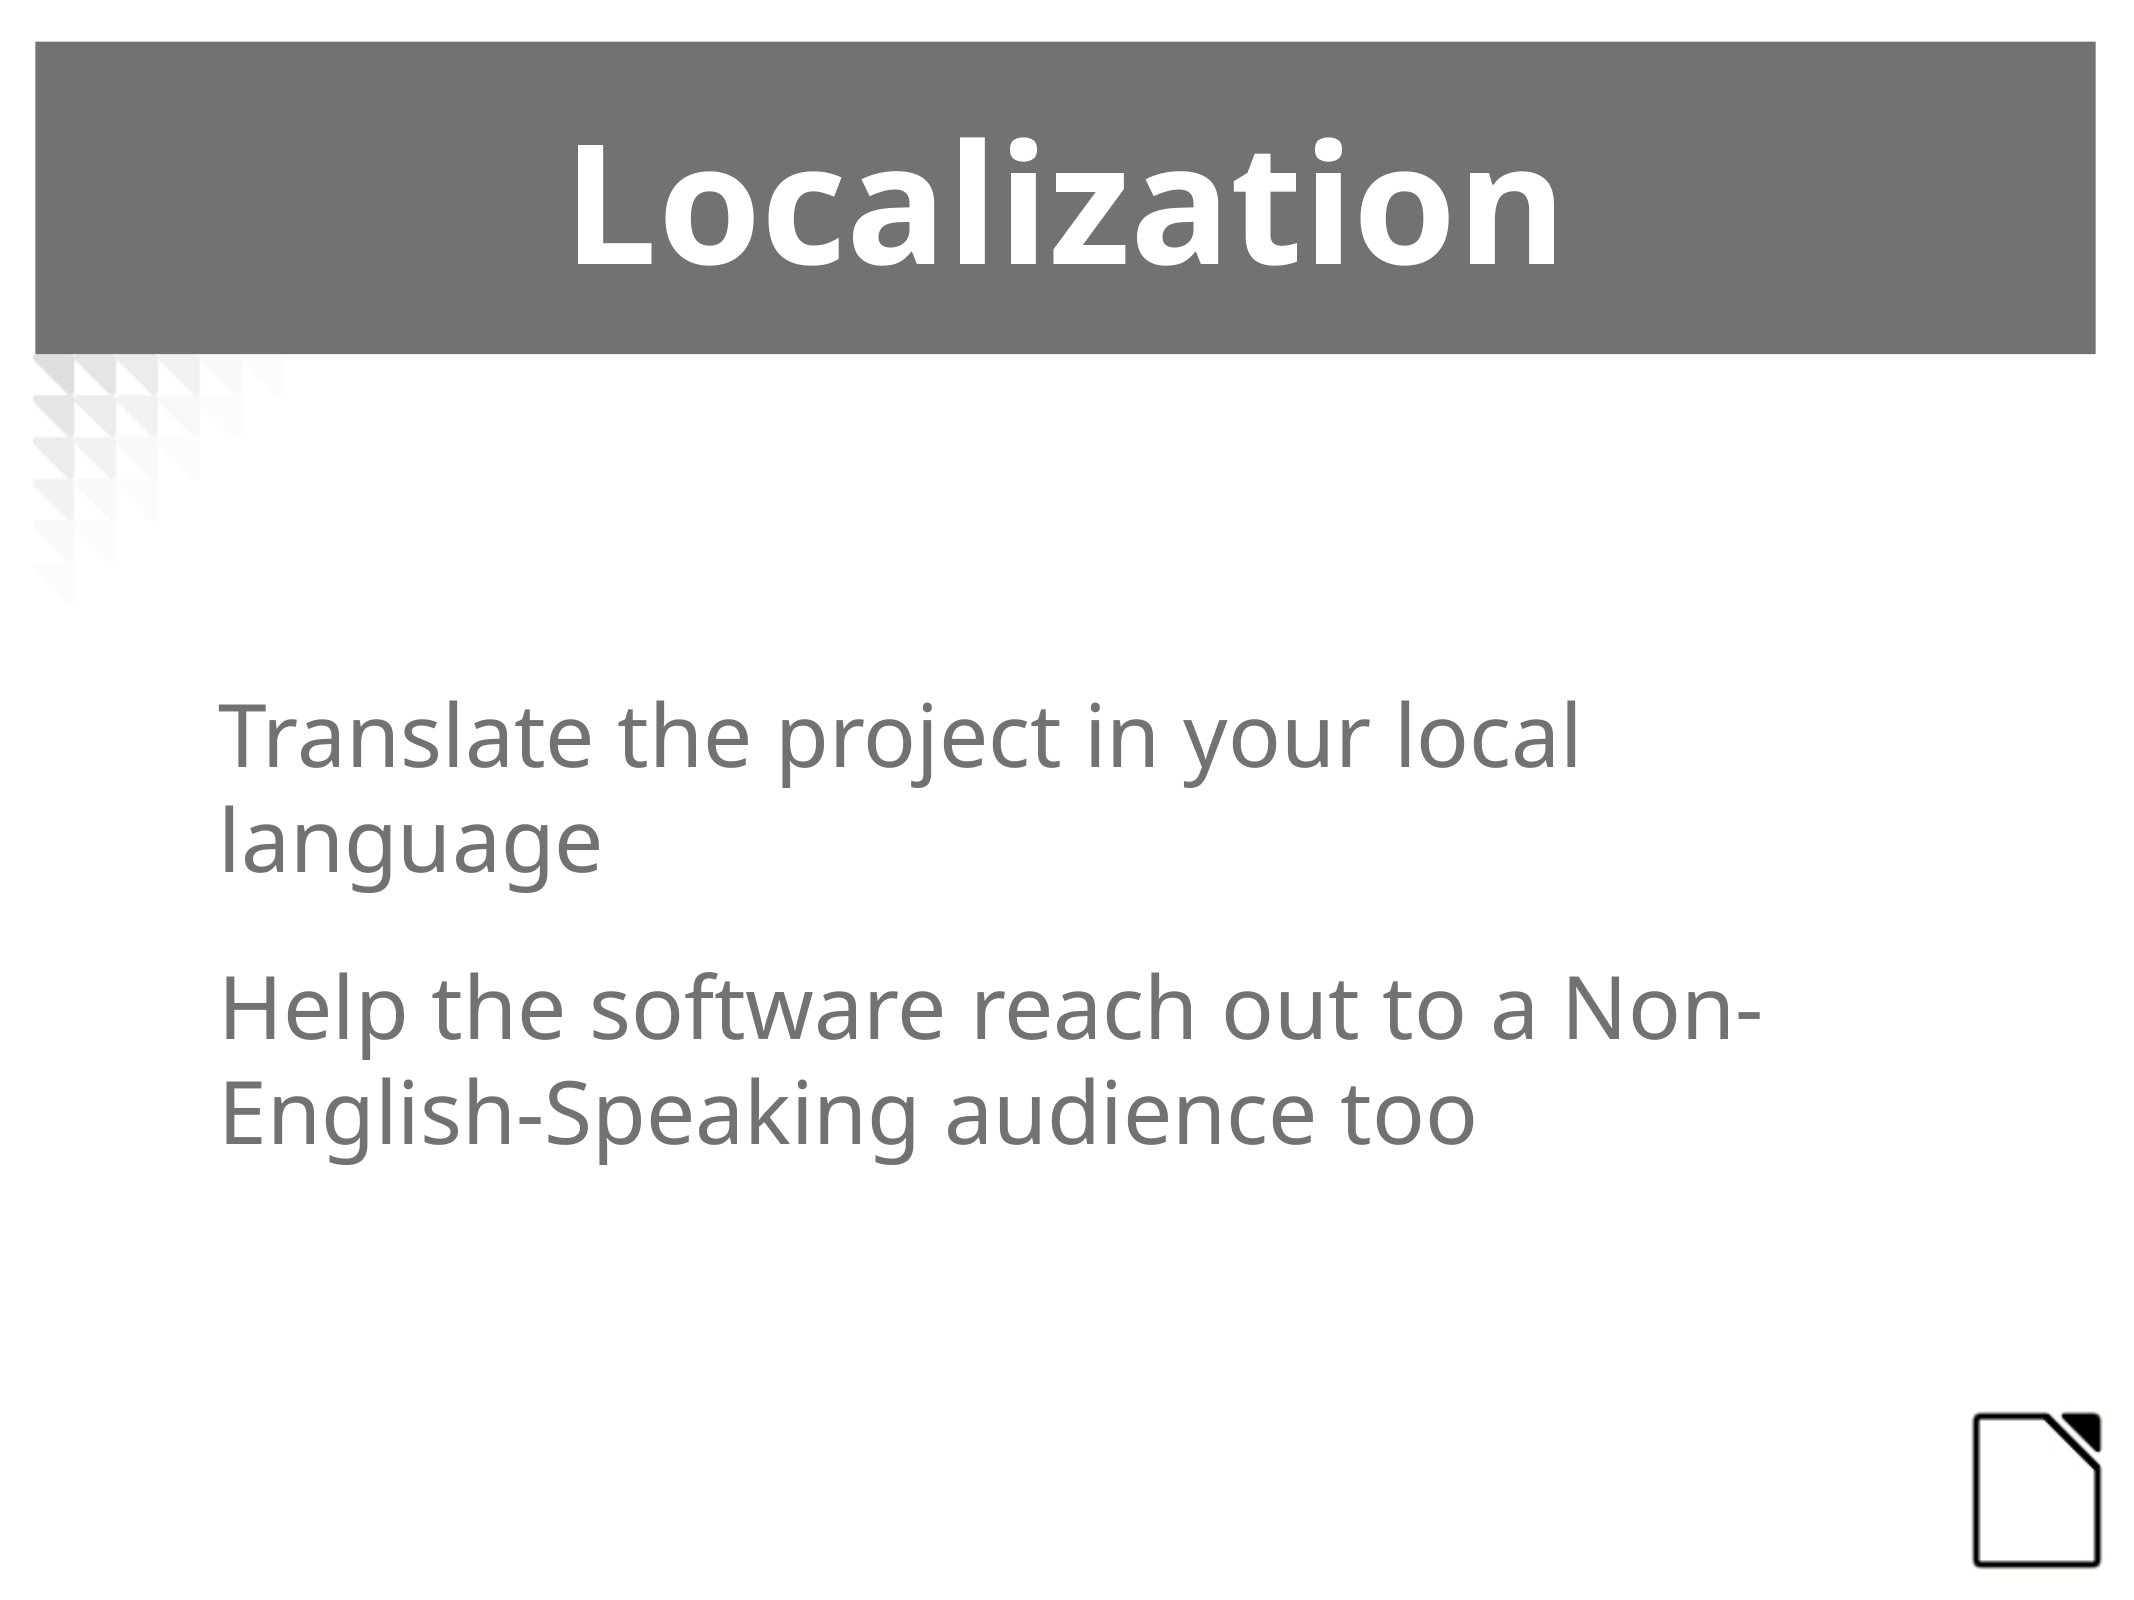

Localization
# Translate the project in your local language
Help the software reach out to a Non-English-Speaking audience too